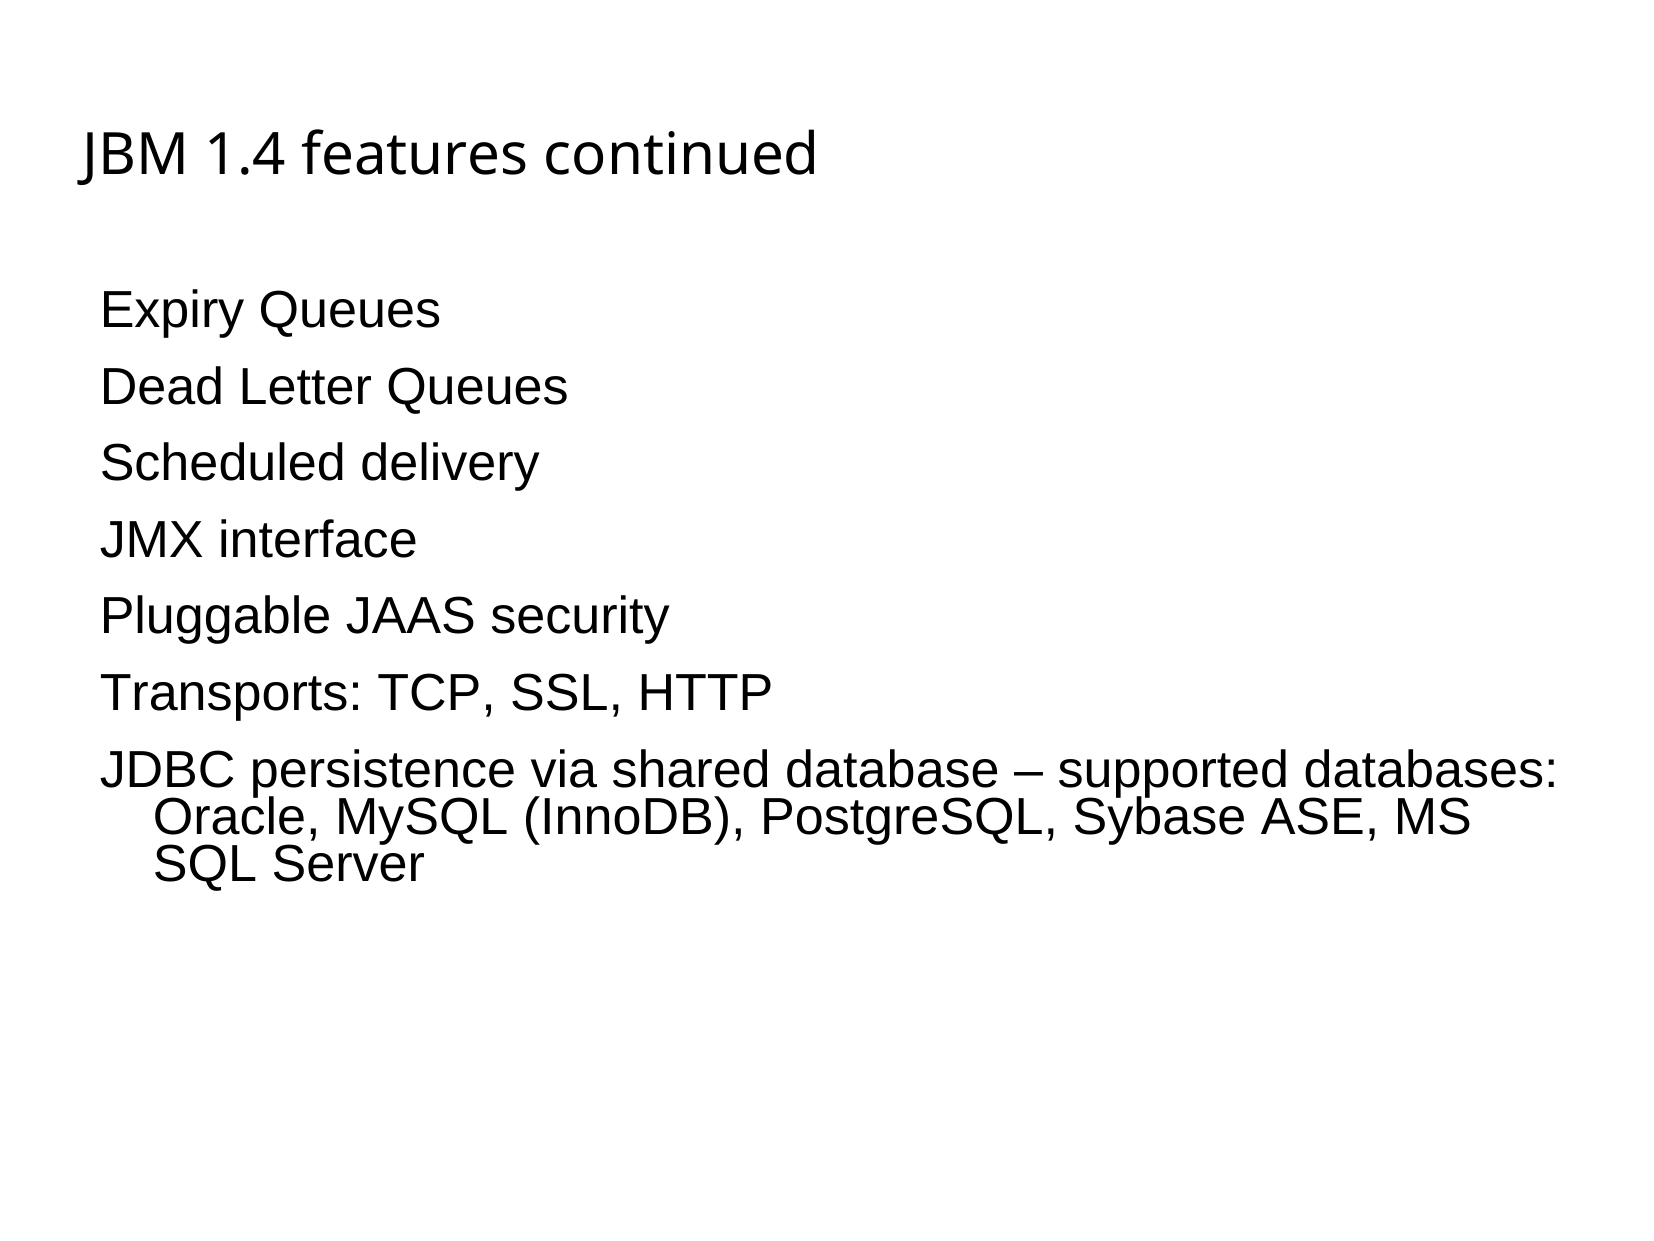

# JBM 1.4 features continued
Expiry Queues
Dead Letter Queues
Scheduled delivery
JMX interface
Pluggable JAAS security
Transports: TCP, SSL, HTTP
JDBC persistence via shared database – supported databases: Oracle, MySQL (InnoDB), PostgreSQL, Sybase ASE, MS SQL Server